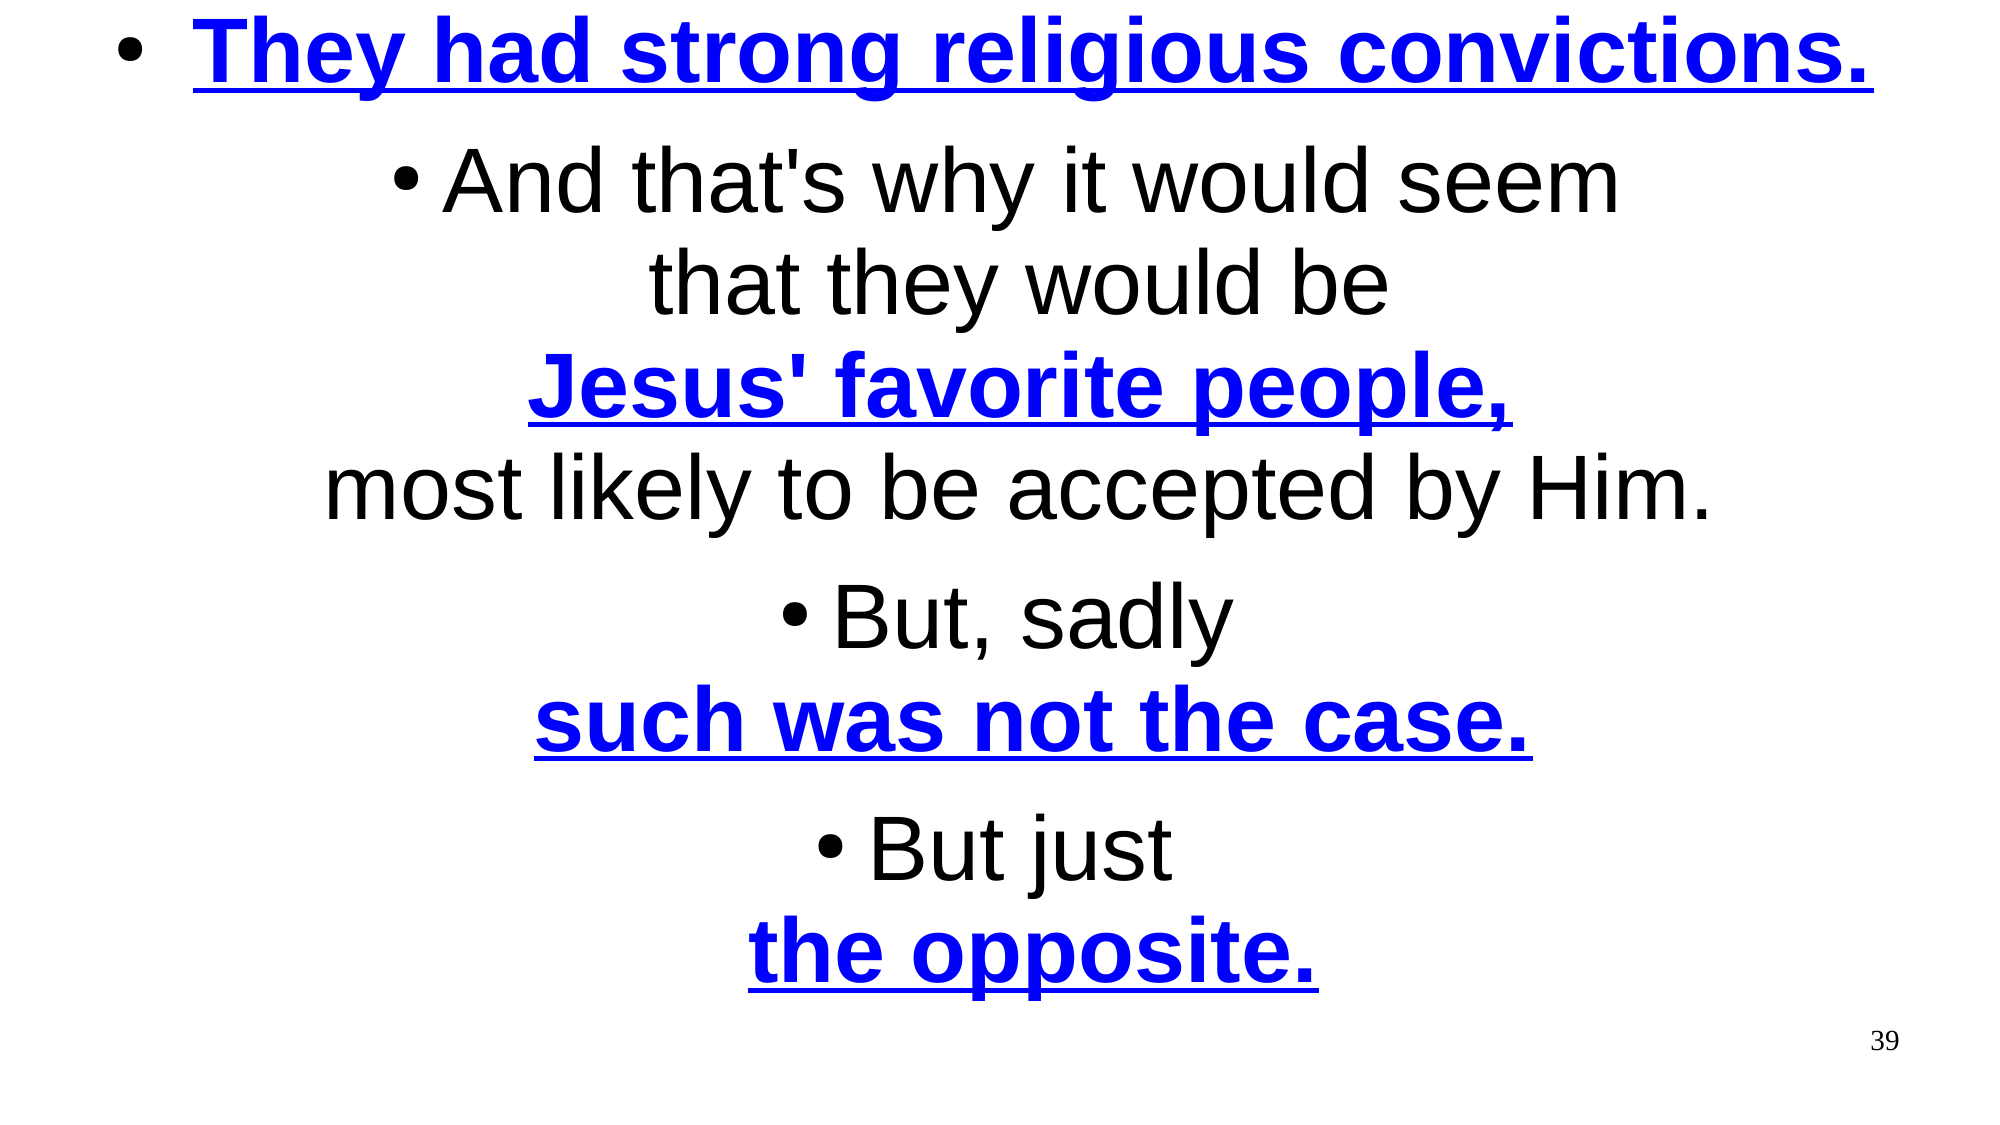

# They had strong religious convictions.
And that's why it would seem
that they would be
Jesus' favorite people,
most likely to be accepted by Him.
But, sadly
such was not the case.
But just
the opposite.
39